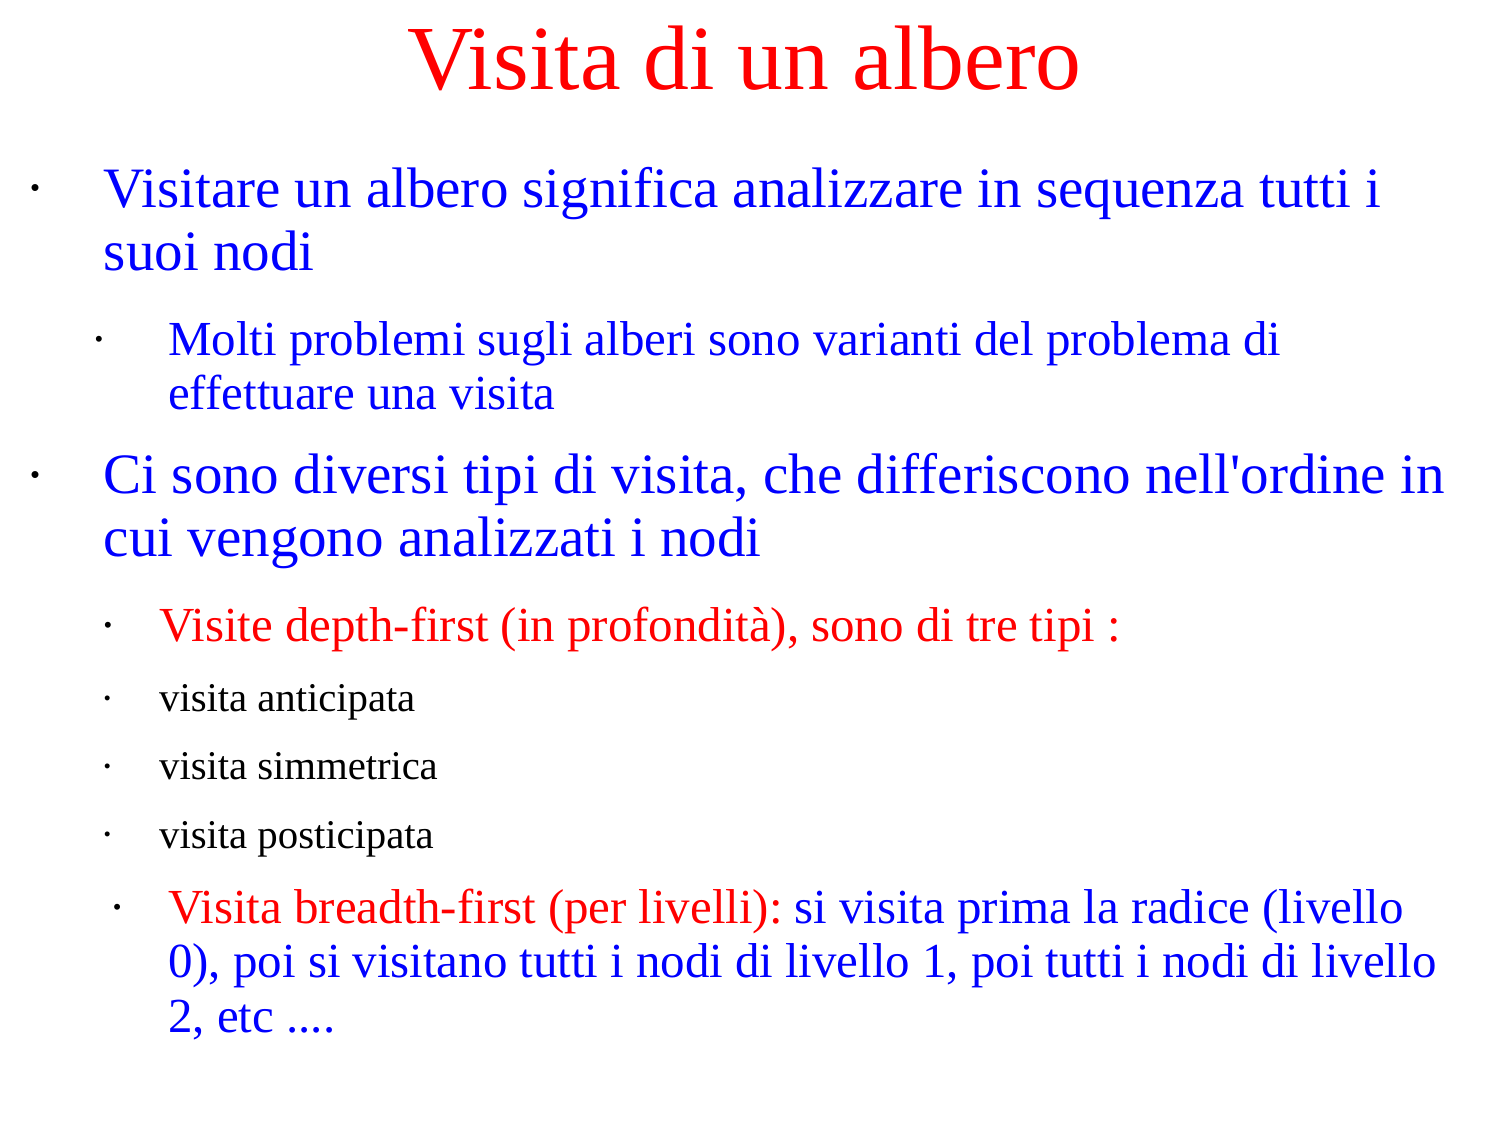

# Visita di un albero
Visitare un albero significa analizzare in sequenza tutti i suoi nodi
Molti problemi sugli alberi sono varianti del problema di effettuare una visita
Ci sono diversi tipi di visita, che differiscono nell'ordine in cui vengono analizzati i nodi
Visite depth-first (in profondità), sono di tre tipi :
visita anticipata
visita simmetrica
visita posticipata
Visita breadth-first (per livelli): si visita prima la radice (livello 0), poi si visitano tutti i nodi di livello 1, poi tutti i nodi di livello 2, etc ....